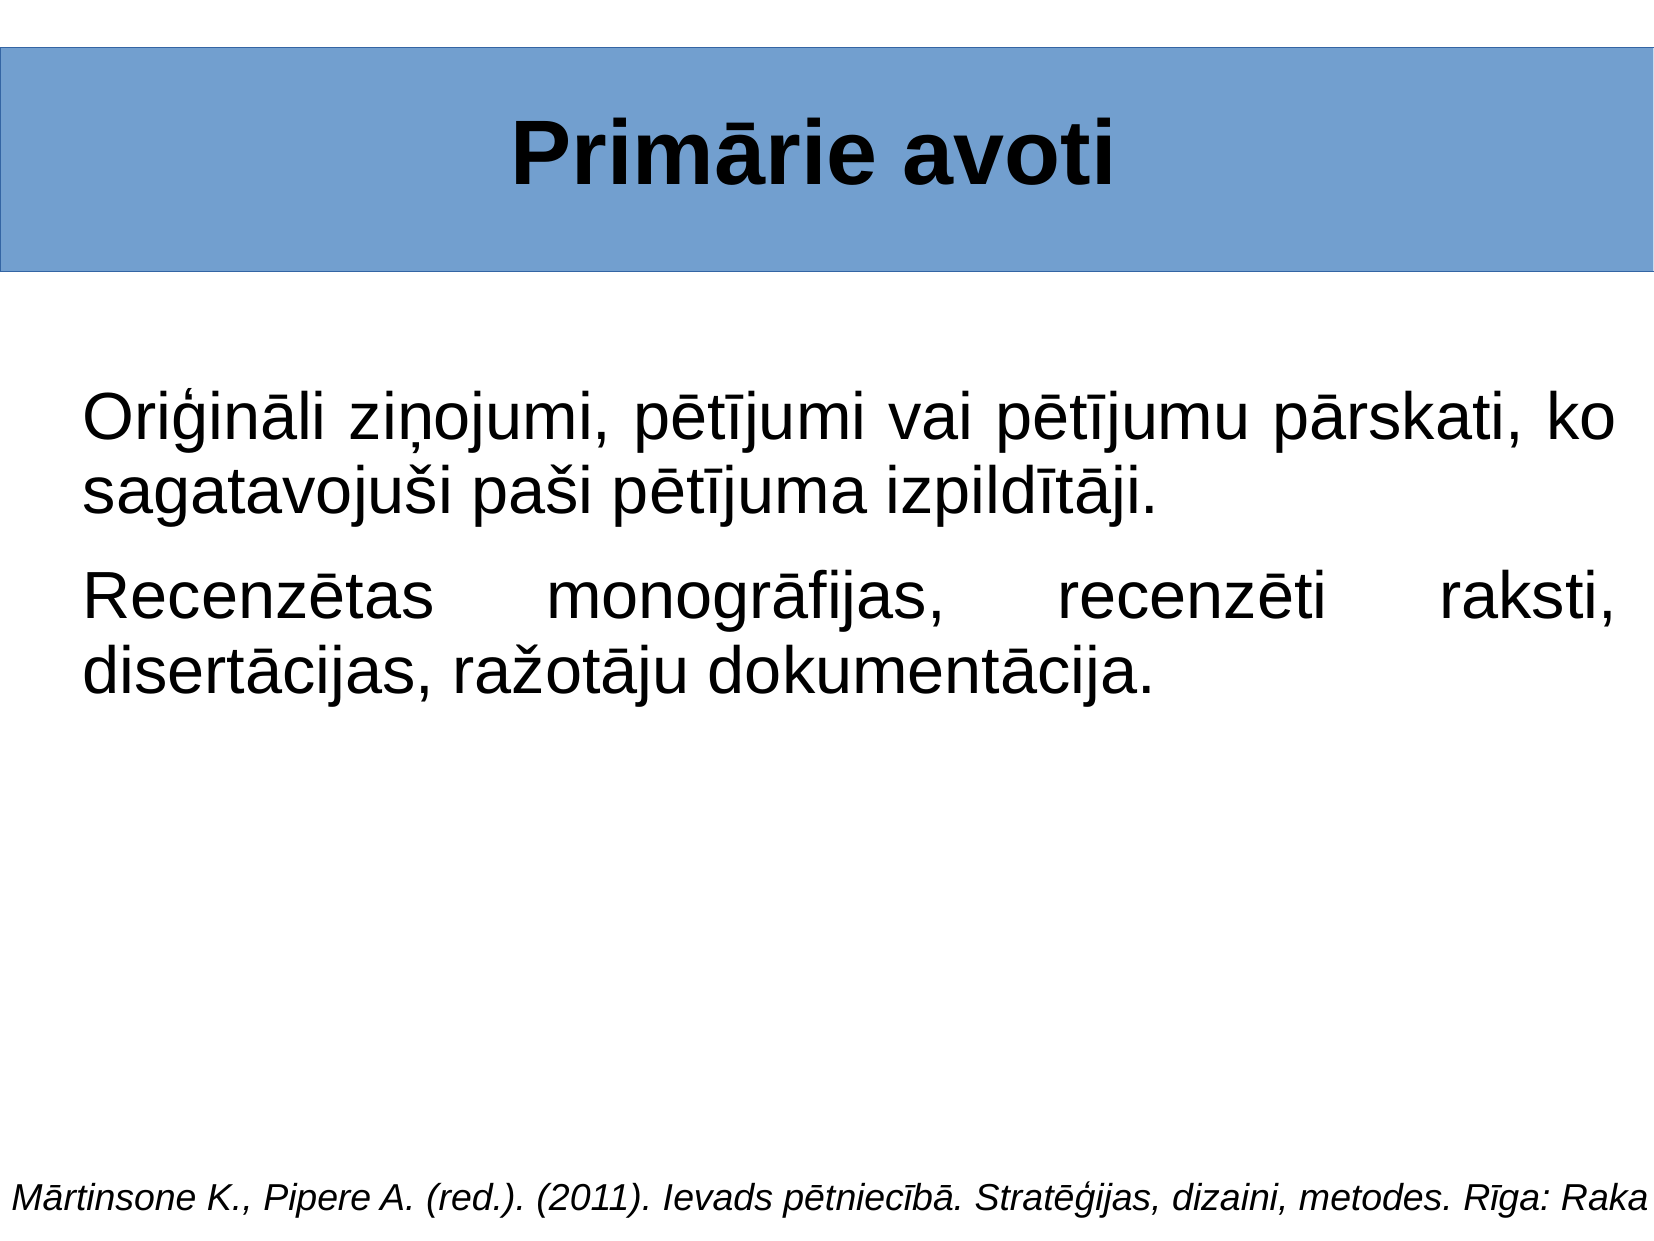

# Primārie avoti
Oriģināli ziņojumi, pētījumi vai pētījumu pārskati, ko sagatavojuši paši pētījuma izpildītāji.
Recenzētas monogrāfijas, recenzēti raksti, disertācijas, ražotāju dokumentācija.
Mārtinsone K., Pipere A. (red.). (2011). Ievads pētniecībā. Stratēģijas, dizaini, metodes. Rīga: Raka